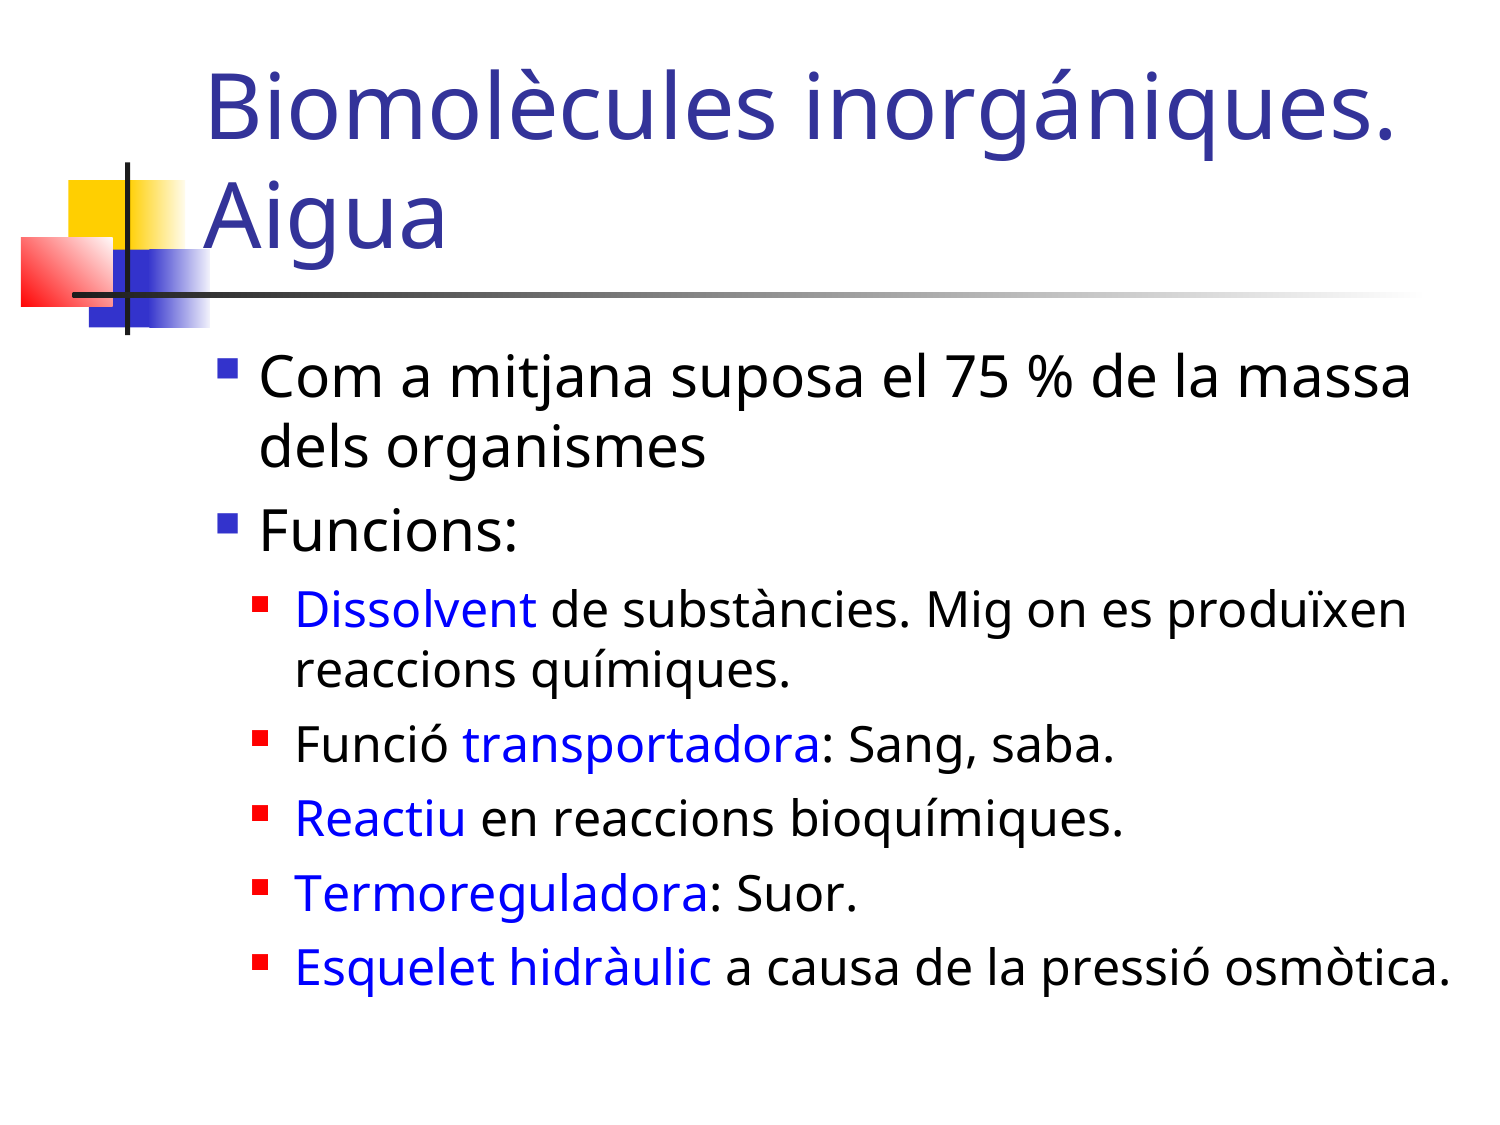

# Biomolècules inorgániques. Aigua
Com a mitjana suposa el 75 % de la massa dels organismes
Funcions:
Dissolvent de substàncies. Mig on es produïxen reaccions químiques.
Funció transportadora: Sang, saba.
Reactiu en reaccions bioquímiques.
Termoreguladora: Suor.
Esquelet hidràulic a causa de la pressió osmòtica.